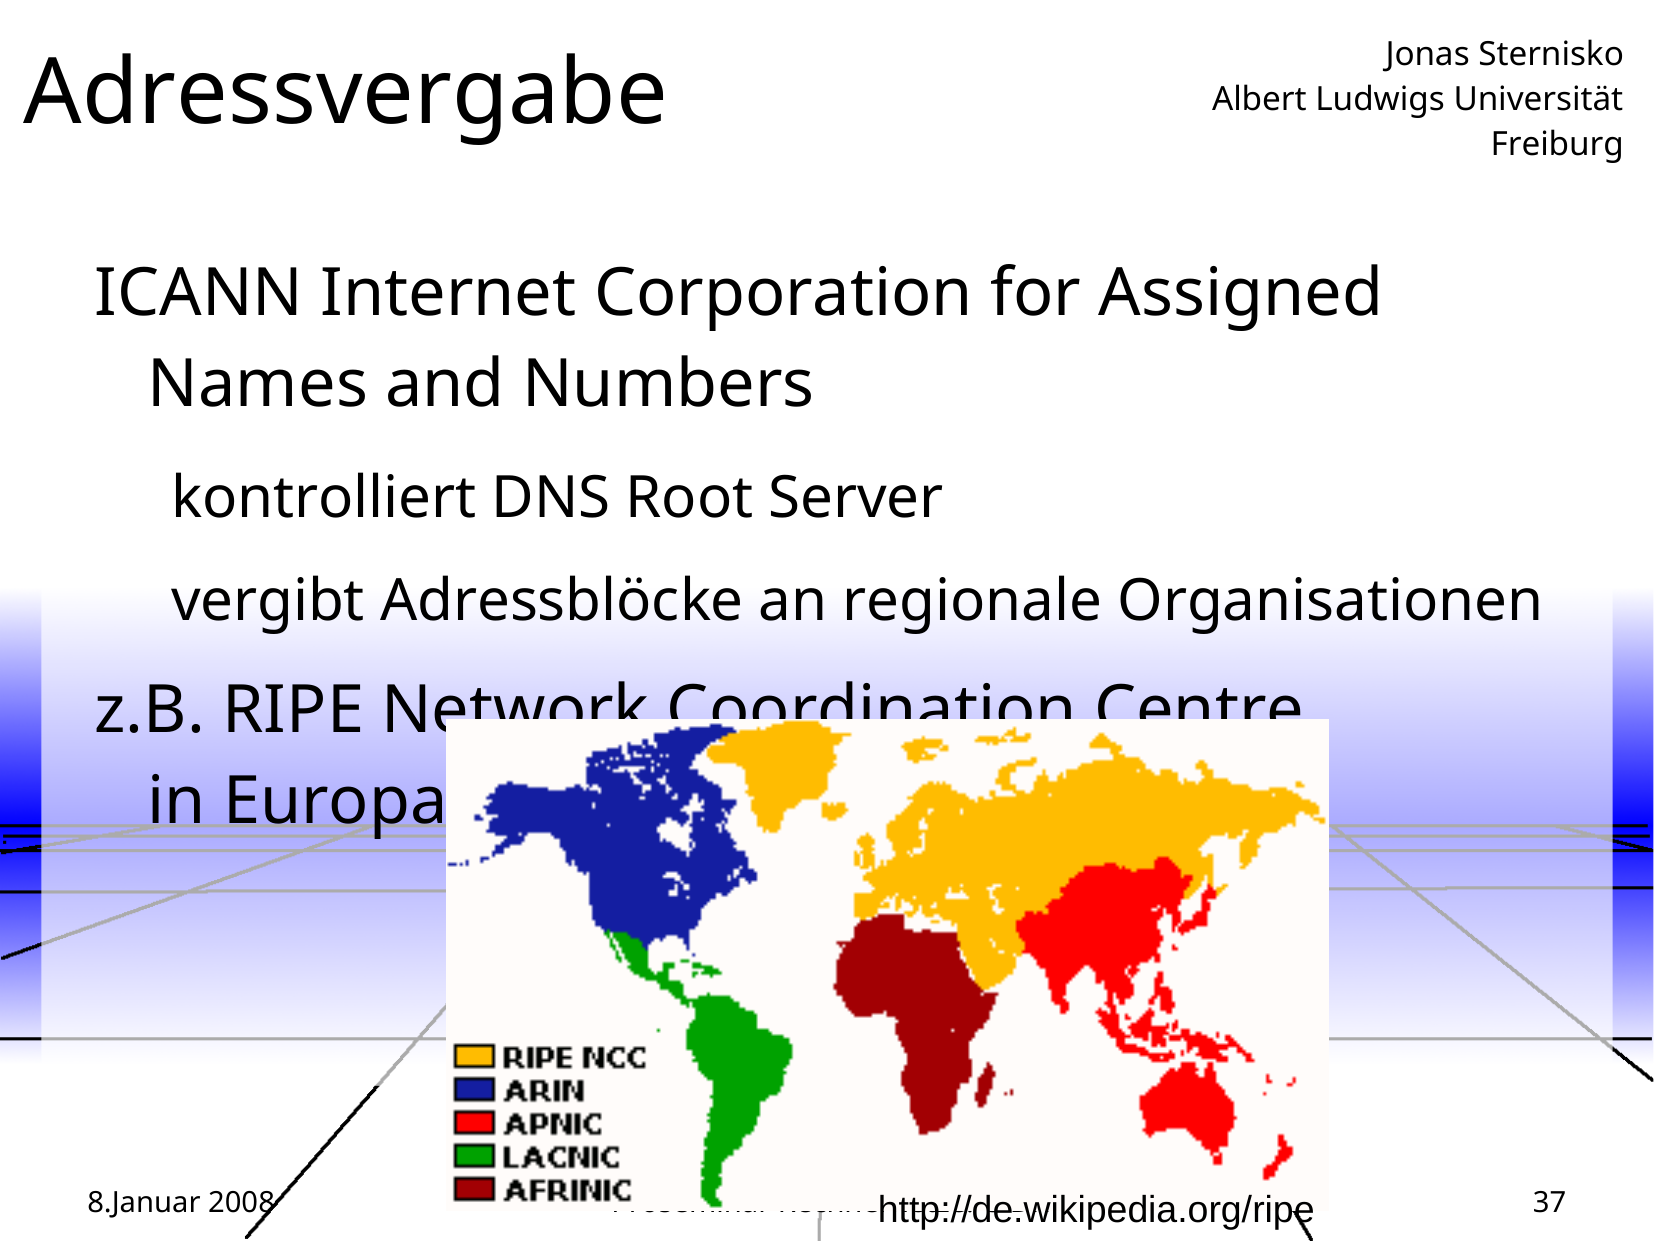

# Adressvergabe
ICANN Internet Corporation for Assigned Names and Numbers
kontrolliert DNS Root Server
vergibt Adressblöcke an regionale Organisationen
z.B. RIPE Network Coordination Centre
in Europa
8.Januar 2008
Proseminar Rechnernetze: CIDR
http://de.wikipedia.org/ripe
37